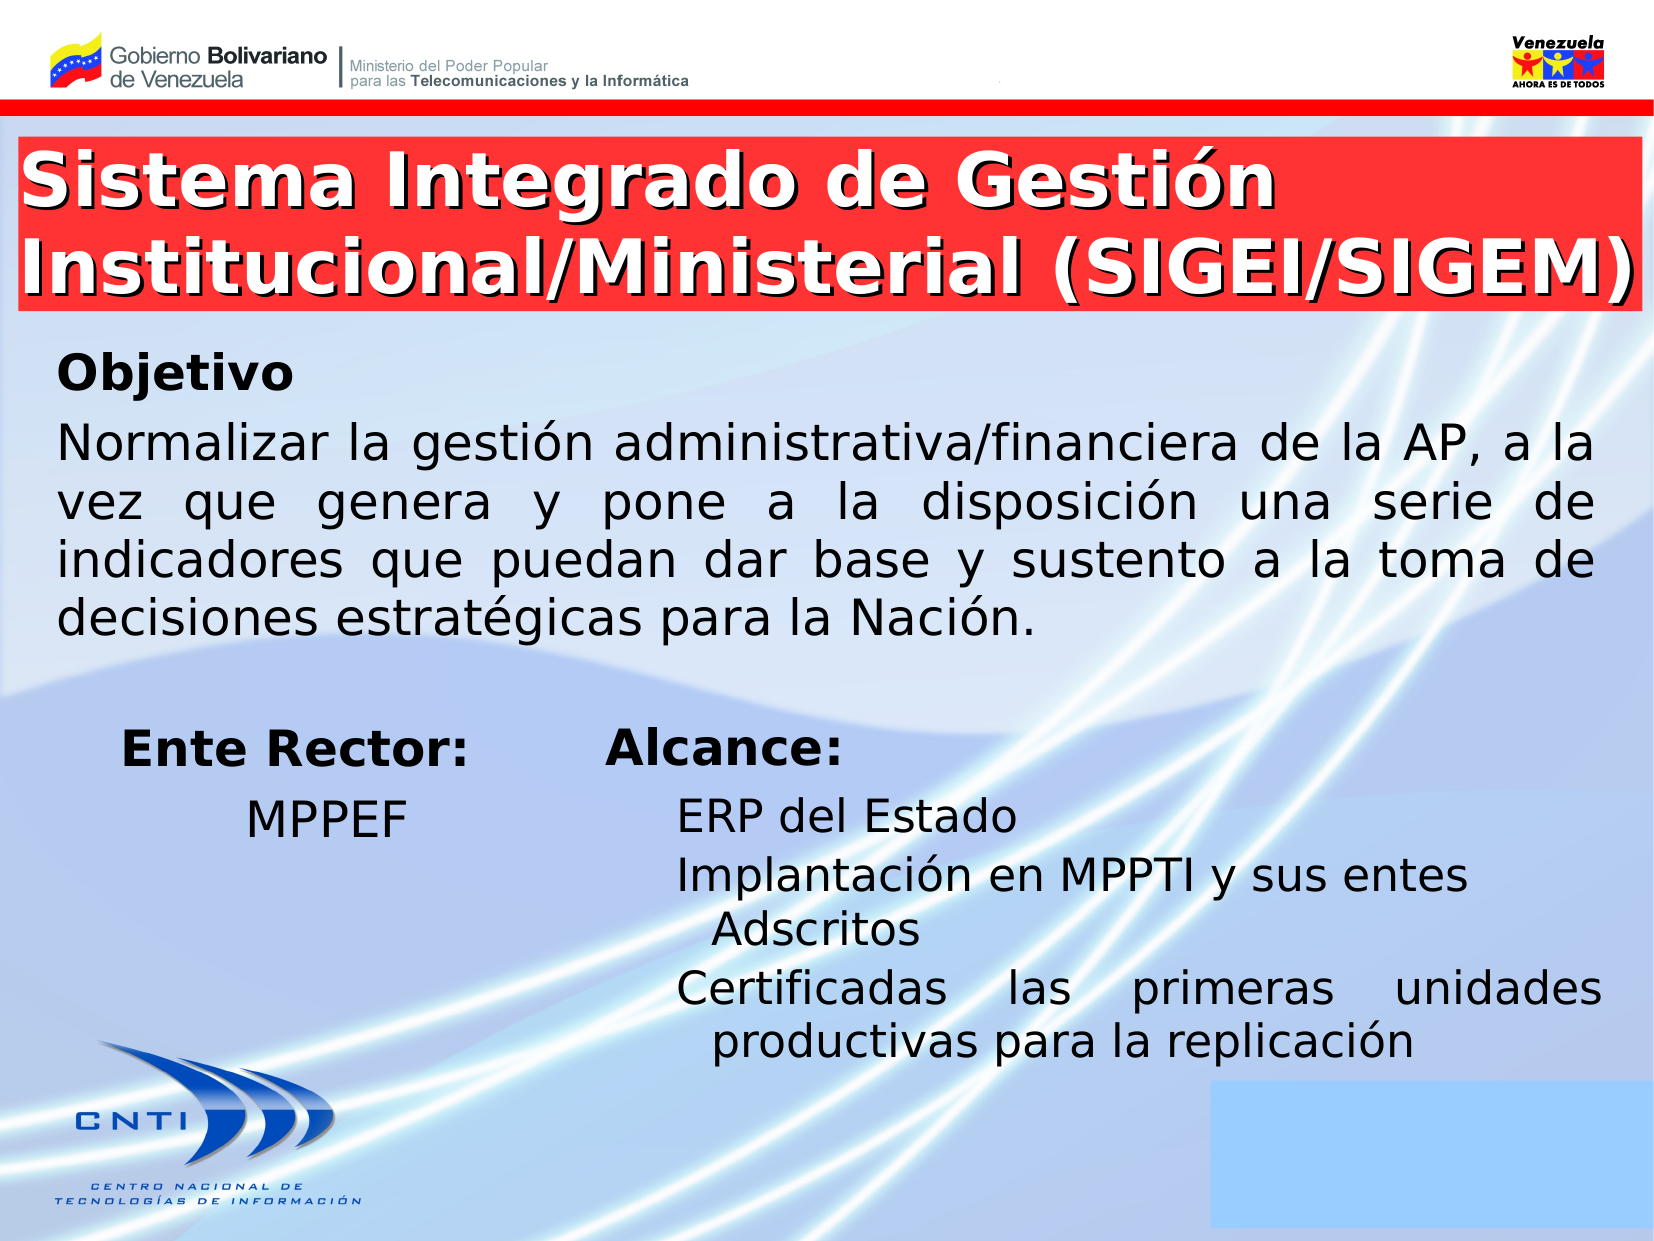

# Sistema Integrado de Gestión Institucional/Ministerial (SIGEI/SIGEM)
Objetivo
Normalizar la gestión administrativa/financiera de la AP, a la vez que genera y pone a la disposición una serie de indicadores que puedan dar base y sustento a la toma de decisiones estratégicas para la Nación.
Alcance:
ERP del Estado
Implantación en MPPTI y sus entes Adscritos
Certificadas las primeras unidades productivas para la replicación
Ente Rector:
MPPEF